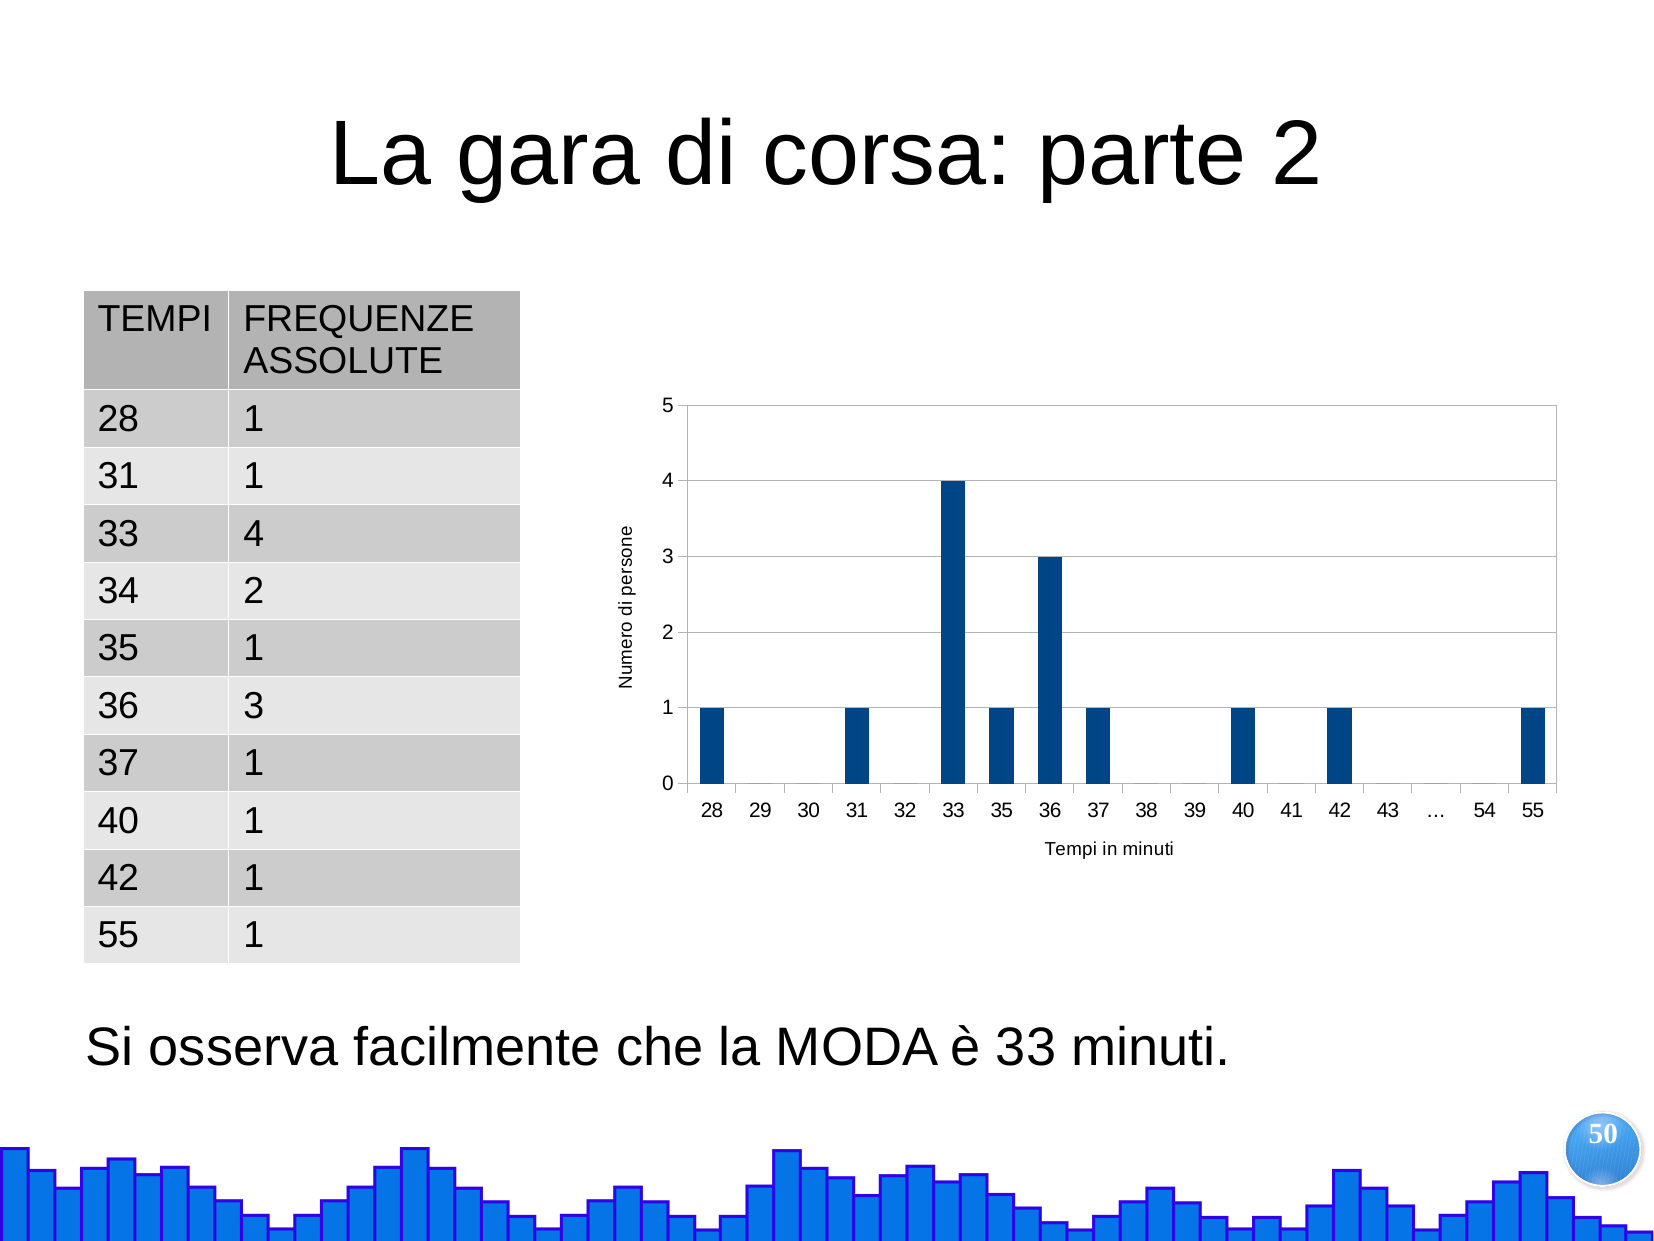

# La gara di corsa: parte 2
| TEMPI | FREQUENZE ASSOLUTE |
| --- | --- |
| 28 | 1 |
| 31 | 1 |
| 33 | 4 |
| 34 | 2 |
| 35 | 1 |
| 36 | 3 |
| 37 | 1 |
| 40 | 1 |
| 42 | 1 |
| 55 | 1 |
### Chart
| Category | Colonna 1 |
|---|---|
| 28 | 1.0 |
| 29 | 0.0 |
| 30 | 0.0 |
| 31 | 1.0 |
| 32 | 0.0 |
| 33 | 4.0 |
| 35 | 1.0 |
| 36 | 3.0 |
| 37 | 1.0 |
| 38 | 0.0 |
| 39 | 0.0 |
| 40 | 1.0 |
| 41 | 0.0 |
| 42 | 1.0 |
| 43 | 0.0 |
| ... | 0.0 |
| 54 | 0.0 |
| 55 | 1.0 |Si osserva facilmente che la MODA è 33 minuti.
50